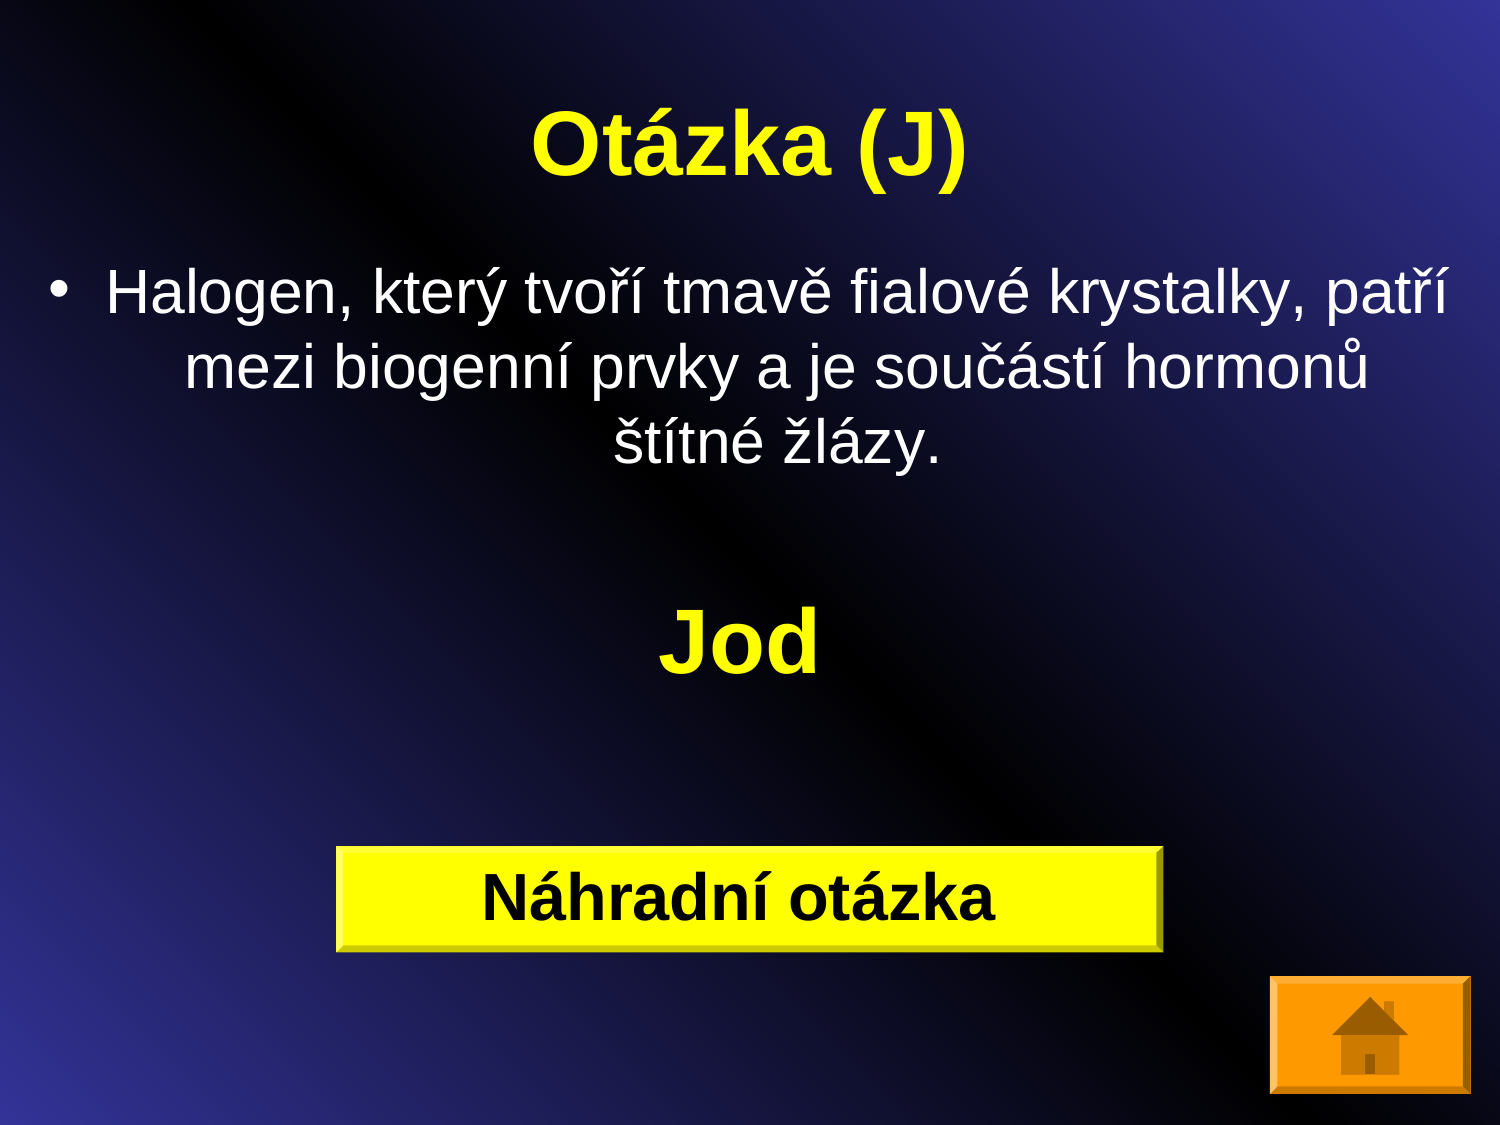

# Otázka (J)
Halogen, který tvoří tmavě fialové krystalky, patří mezi biogenní prvky a je součástí hormonů štítné žlázy.
Jod
Náhradní otázka